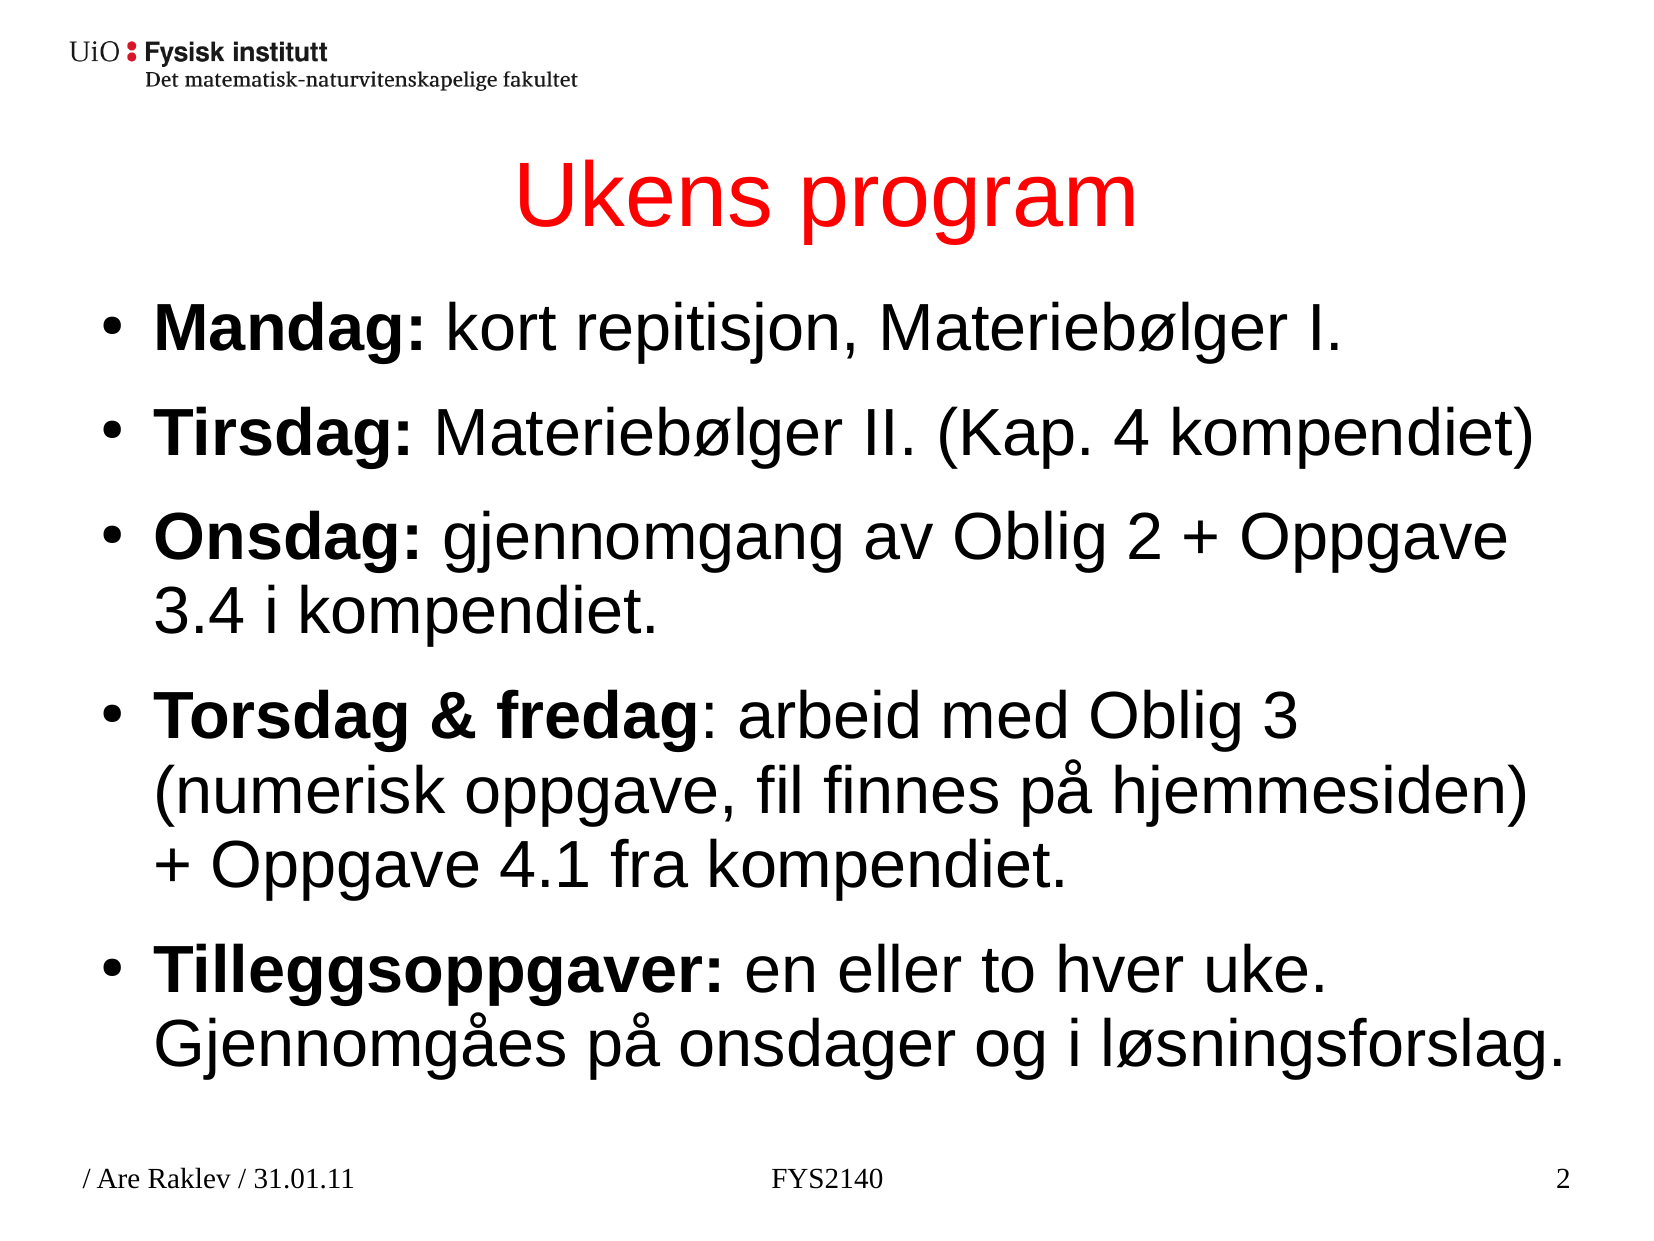

# Ukens program
Mandag: kort repitisjon, Materiebølger I.
Tirsdag: Materiebølger II. (Kap. 4 kompendiet)
Onsdag: gjennomgang av Oblig 2 + Oppgave 3.4 i kompendiet.
Torsdag & fredag: arbeid med Oblig 3 (numerisk oppgave, fil finnes på hjemmesiden) + Oppgave 4.1 fra kompendiet.
Tilleggsoppgaver: en eller to hver uke. Gjennomgåes på onsdager og i løsningsforslag.
/ Are Raklev / 31.01.11
FYS2140
2